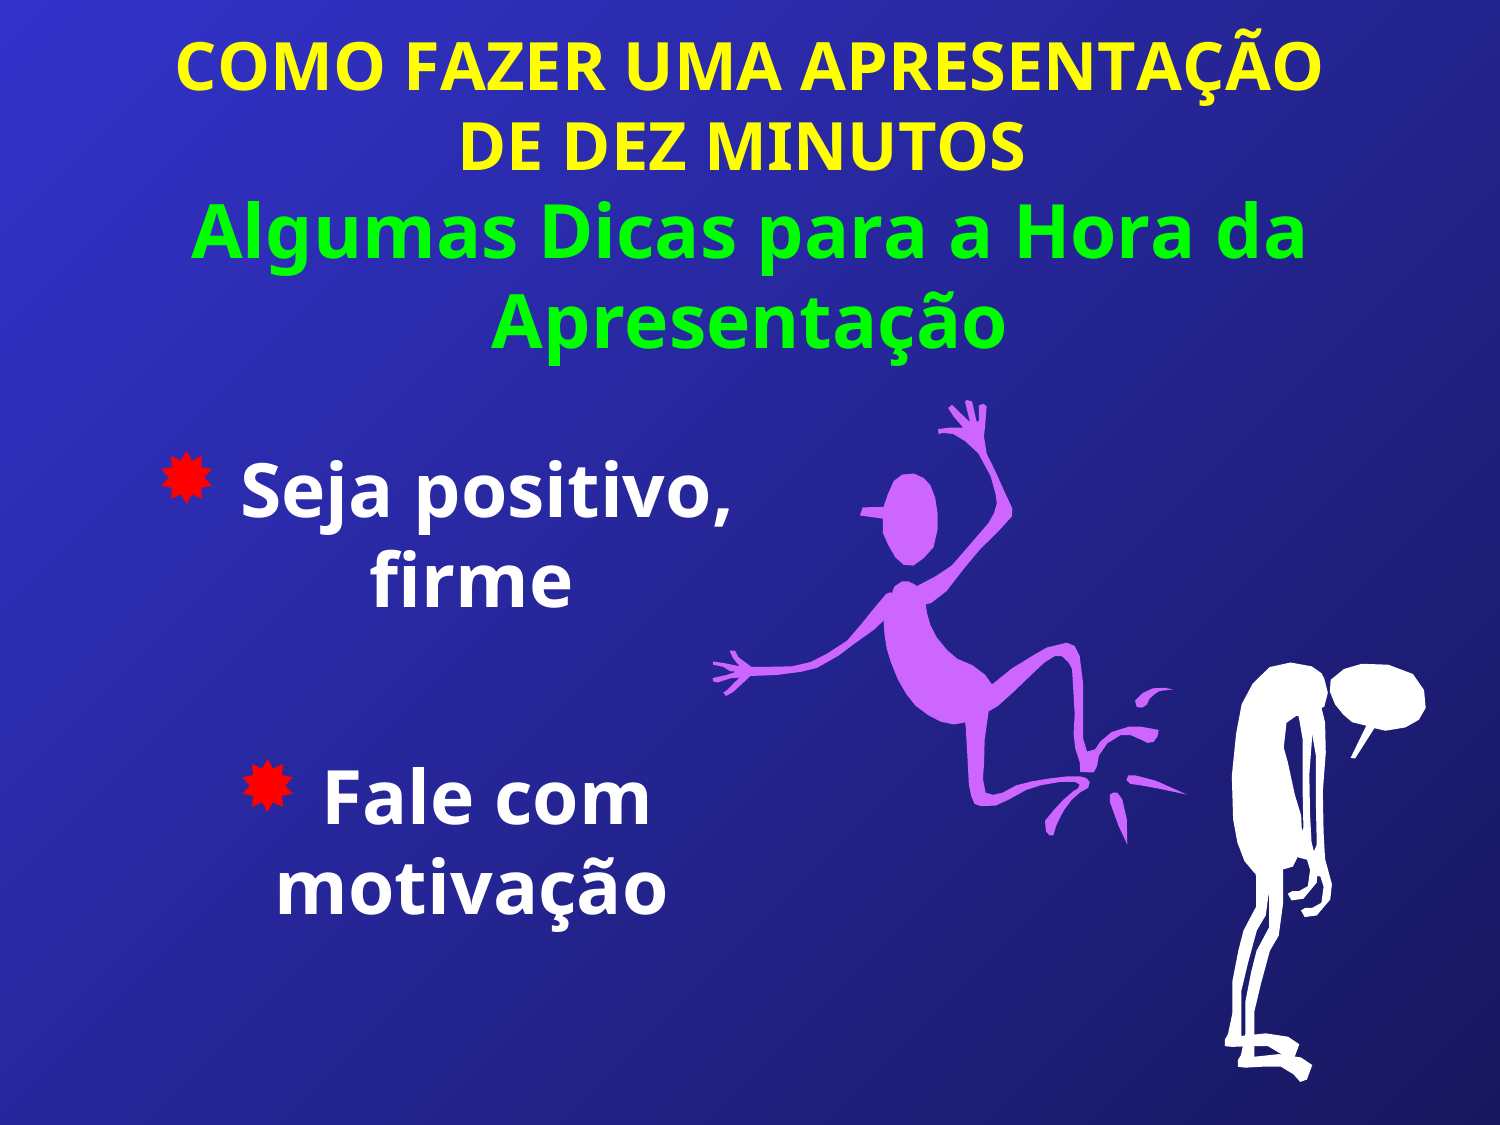

# COMO FAZER UMA APRESENTAÇÃO DE DEZ MINUTOS Algumas Dicas para a Hora da Apresentação
 Seja positivo, firme
 Fale com motivação